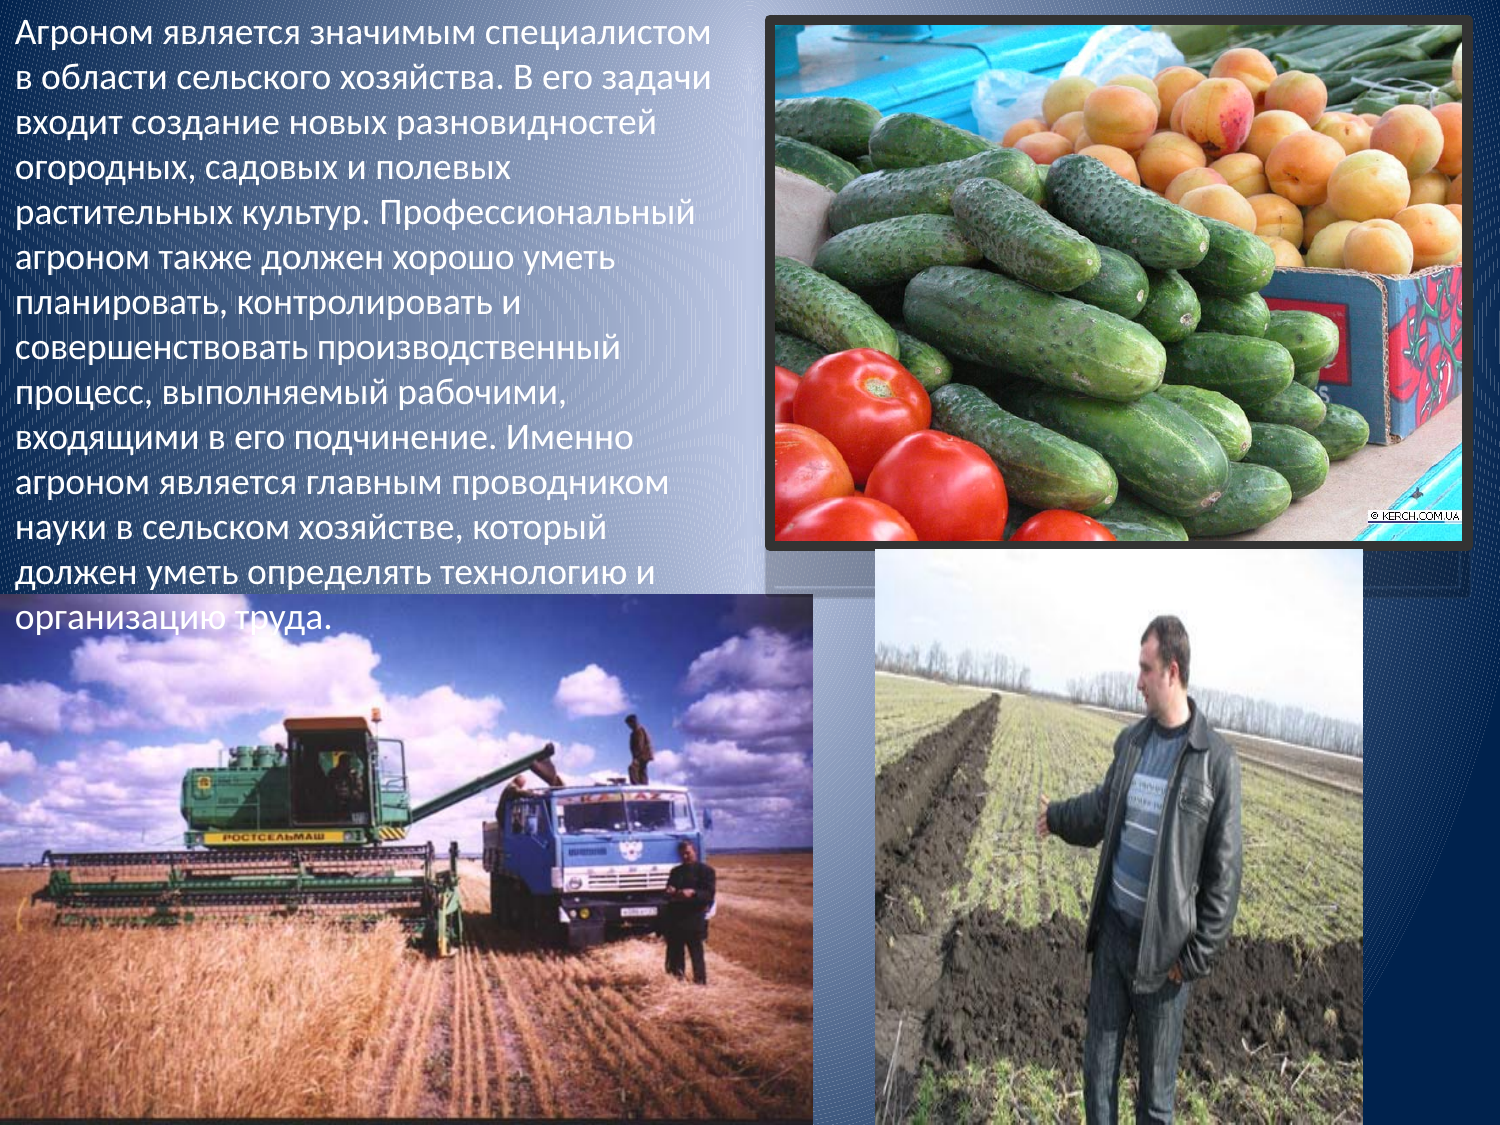

Агроном является значимым специалистом в области сельского хозяйства. В его задачи входит создание новых разновидностей огородных, садовых и полевых растительных культур. Профессиональный агроном также должен хорошо уметь планировать, контролировать и совершенствовать производственный процесс, выполняемый рабочими, входящими в его подчинение. Именно агроном является главным проводником науки в сельском хозяйстве, который должен уметь определять технологию и организацию труда.